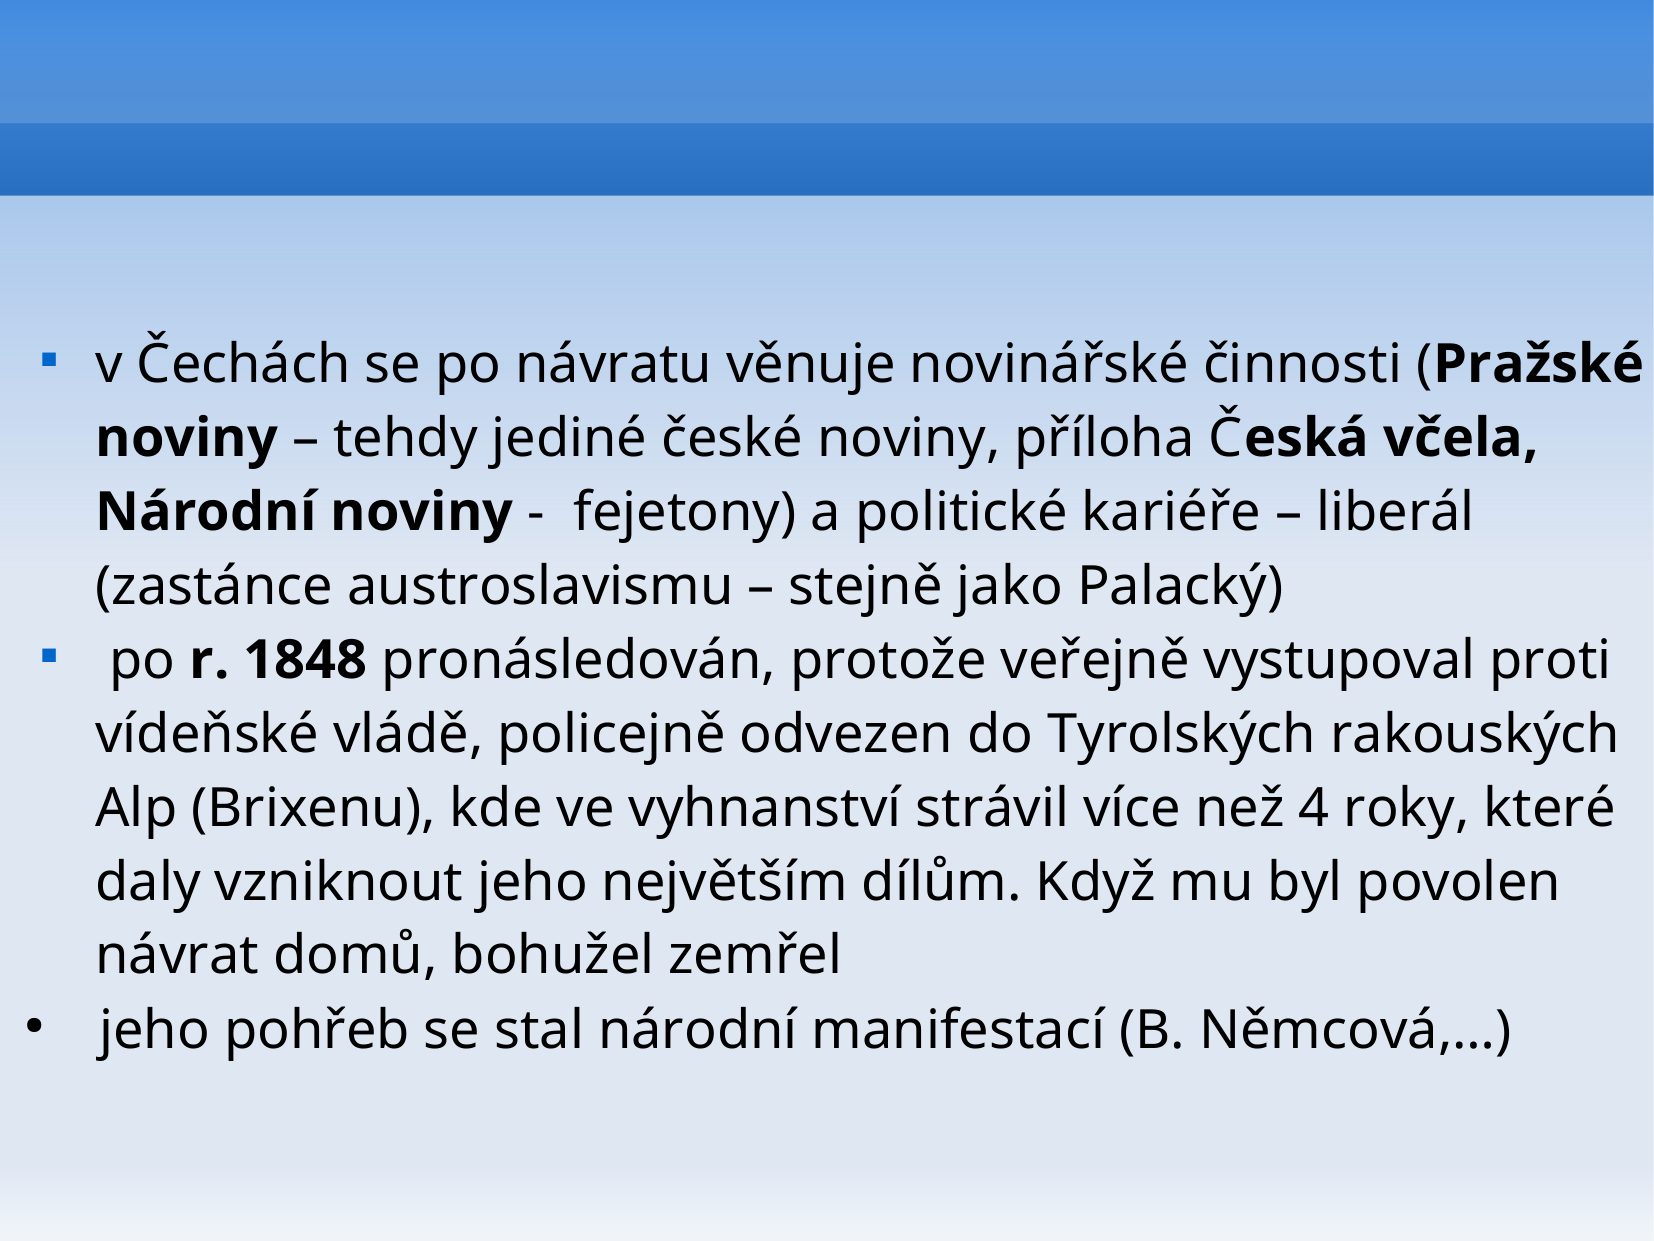

v Čechách se po návratu věnuje novinářské činnosti (Pražské noviny – tehdy jediné české noviny, příloha Česká včela, Národní noviny - fejetony) a politické kariéře – liberál (zastánce austroslavismu – stejně jako Palacký)
 po r. 1848 pronásledován, protože veřejně vystupoval proti vídeňské vládě, policejně odvezen do Tyrolských rakouských Alp (Brixenu), kde ve vyhnanství strávil více než 4 roky, které daly vzniknout jeho největším dílům. Když mu byl povolen návrat domů, bohužel zemřel
 jeho pohřeb se stal národní manifestací (B. Němcová,…)